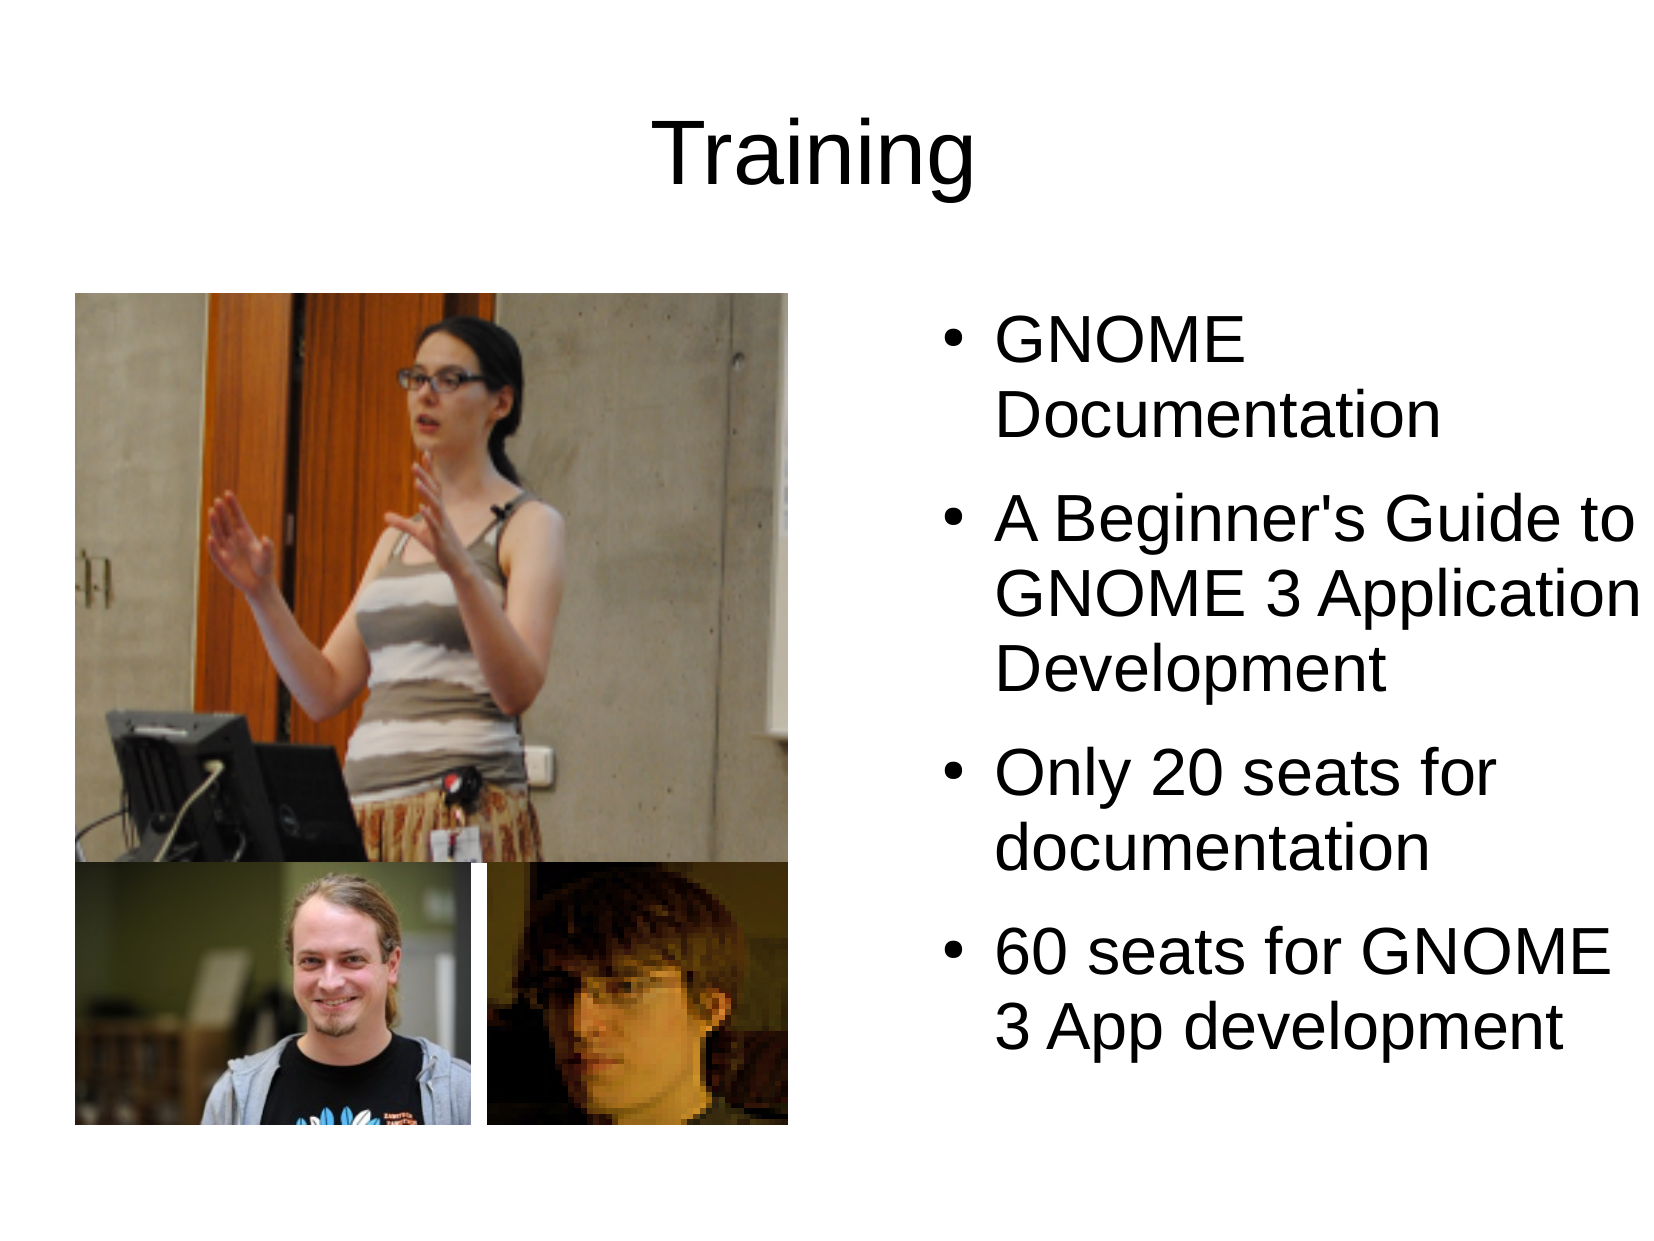

# Training
GNOME Documentation
A Beginner's Guide to GNOME 3 Application Development
Only 20 seats for documentation
60 seats for GNOME 3 App development